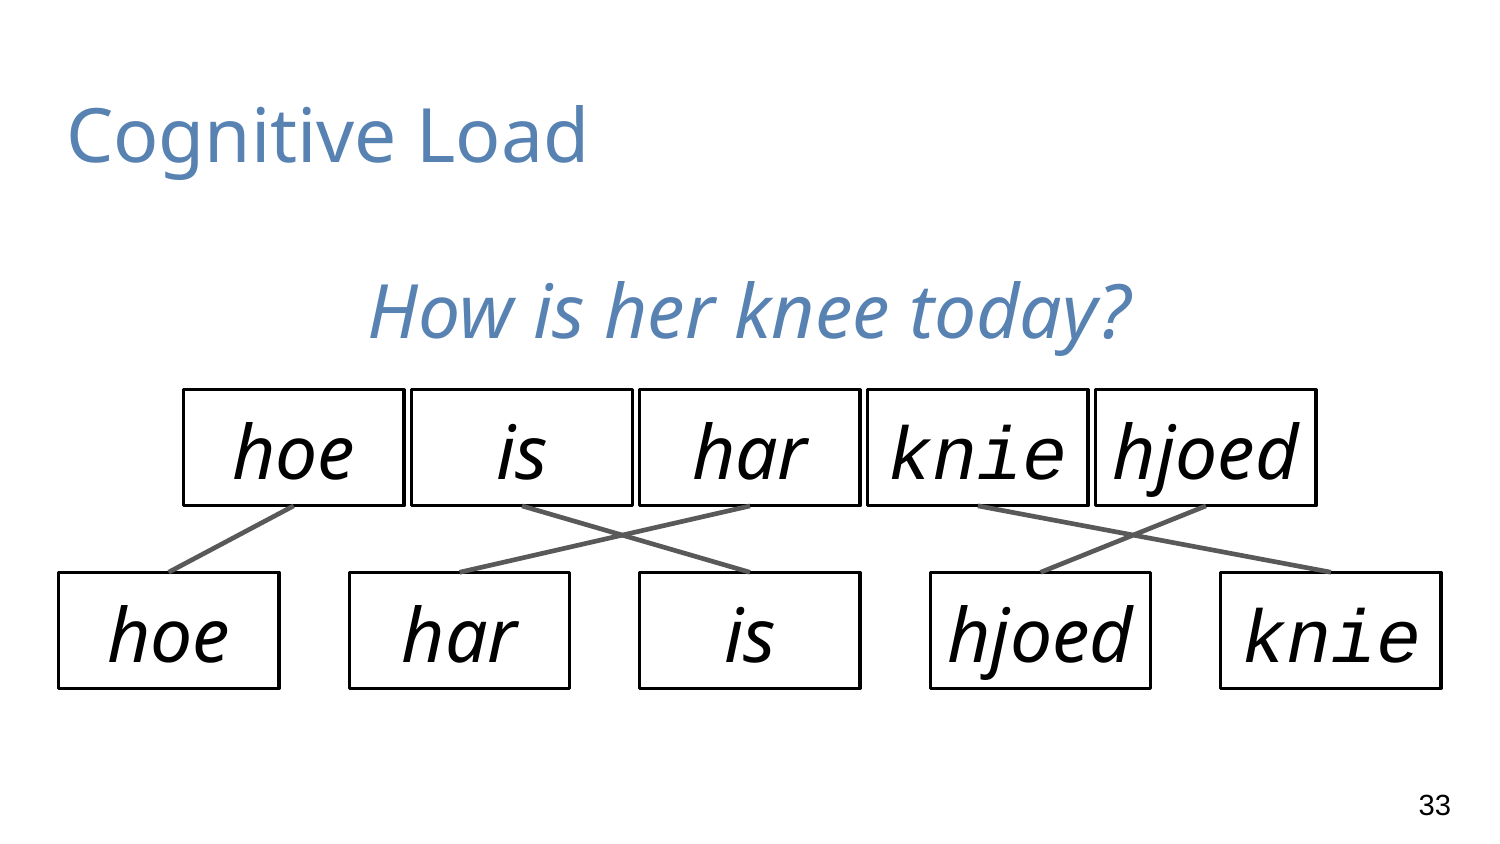

# Cognitive Load
How is her knee today?
hoe
is
har
knie
hjoed
hoe
har
is
hjoed
knie